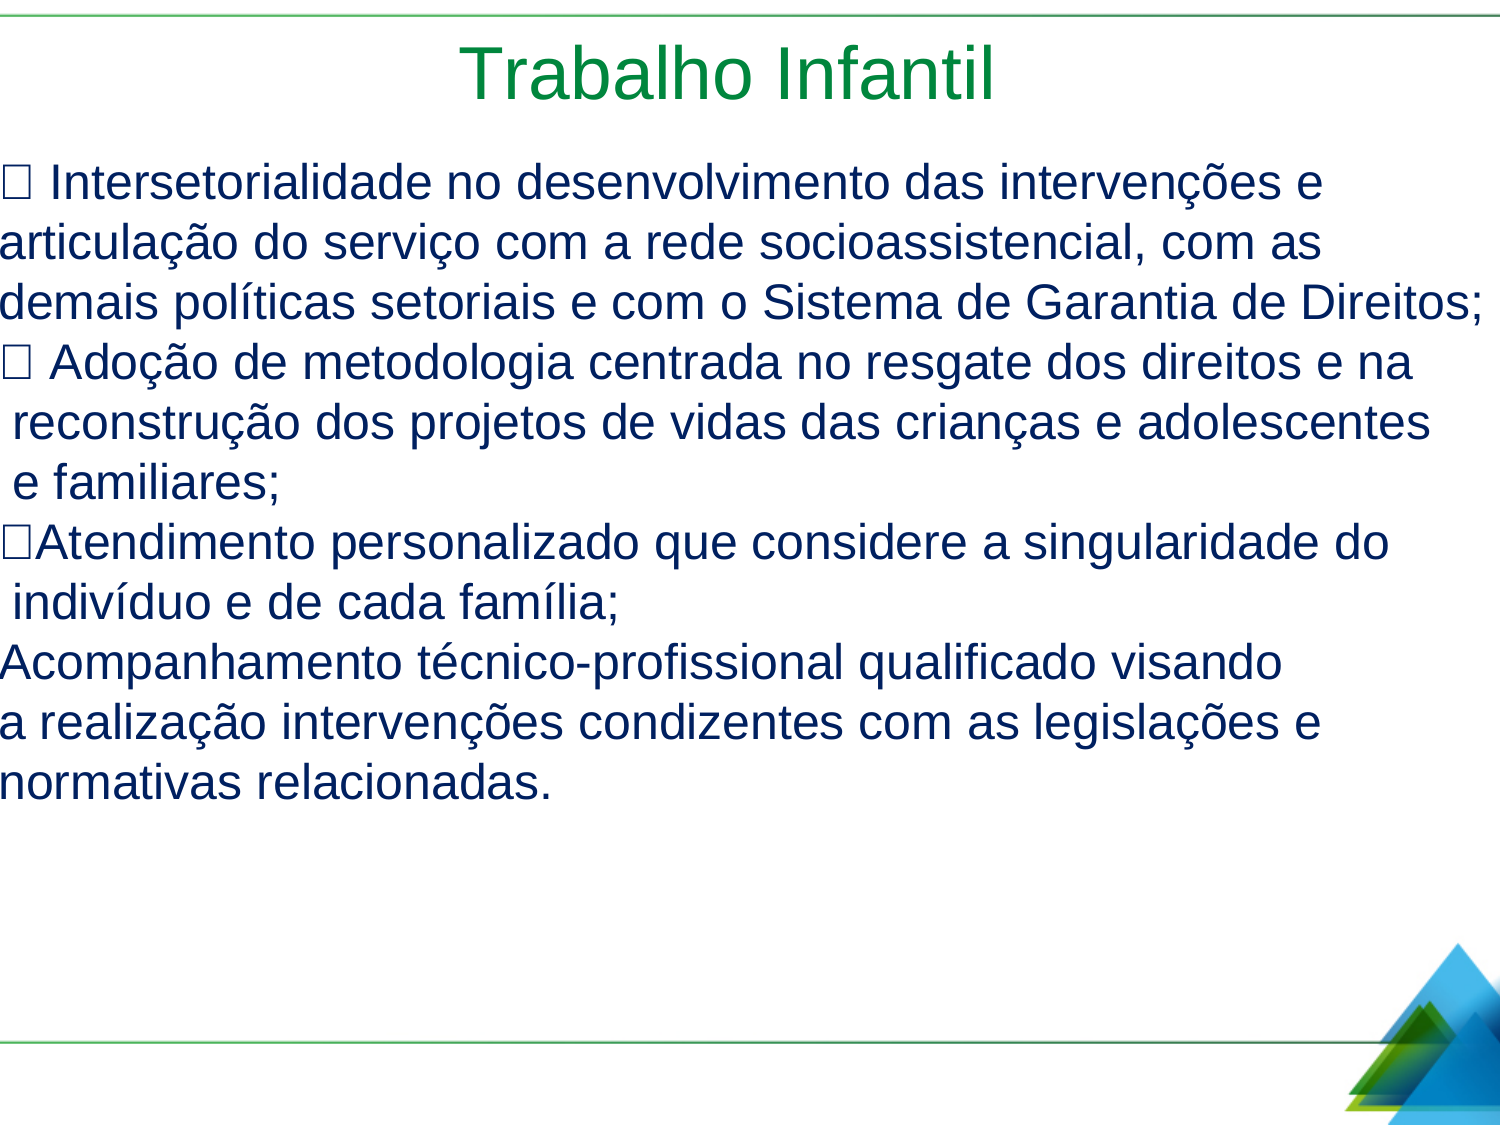

Trabalho Infantil
#
 Intersetorialidade no desenvolvimento das intervenções e
articulação do serviço com a rede socioassistencial, com as
demais políticas setoriais e com o Sistema de Garantia de Direitos;
 Adoção de metodologia centrada no resgate dos direitos e na
 reconstrução dos projetos de vidas das crianças e adolescentes
 e familiares;
Atendimento personalizado que considere a singularidade do
 indivíduo e de cada família;
Acompanhamento técnico-profissional qualificado visando
a realização intervenções condizentes com as legislações e
normativas relacionadas.